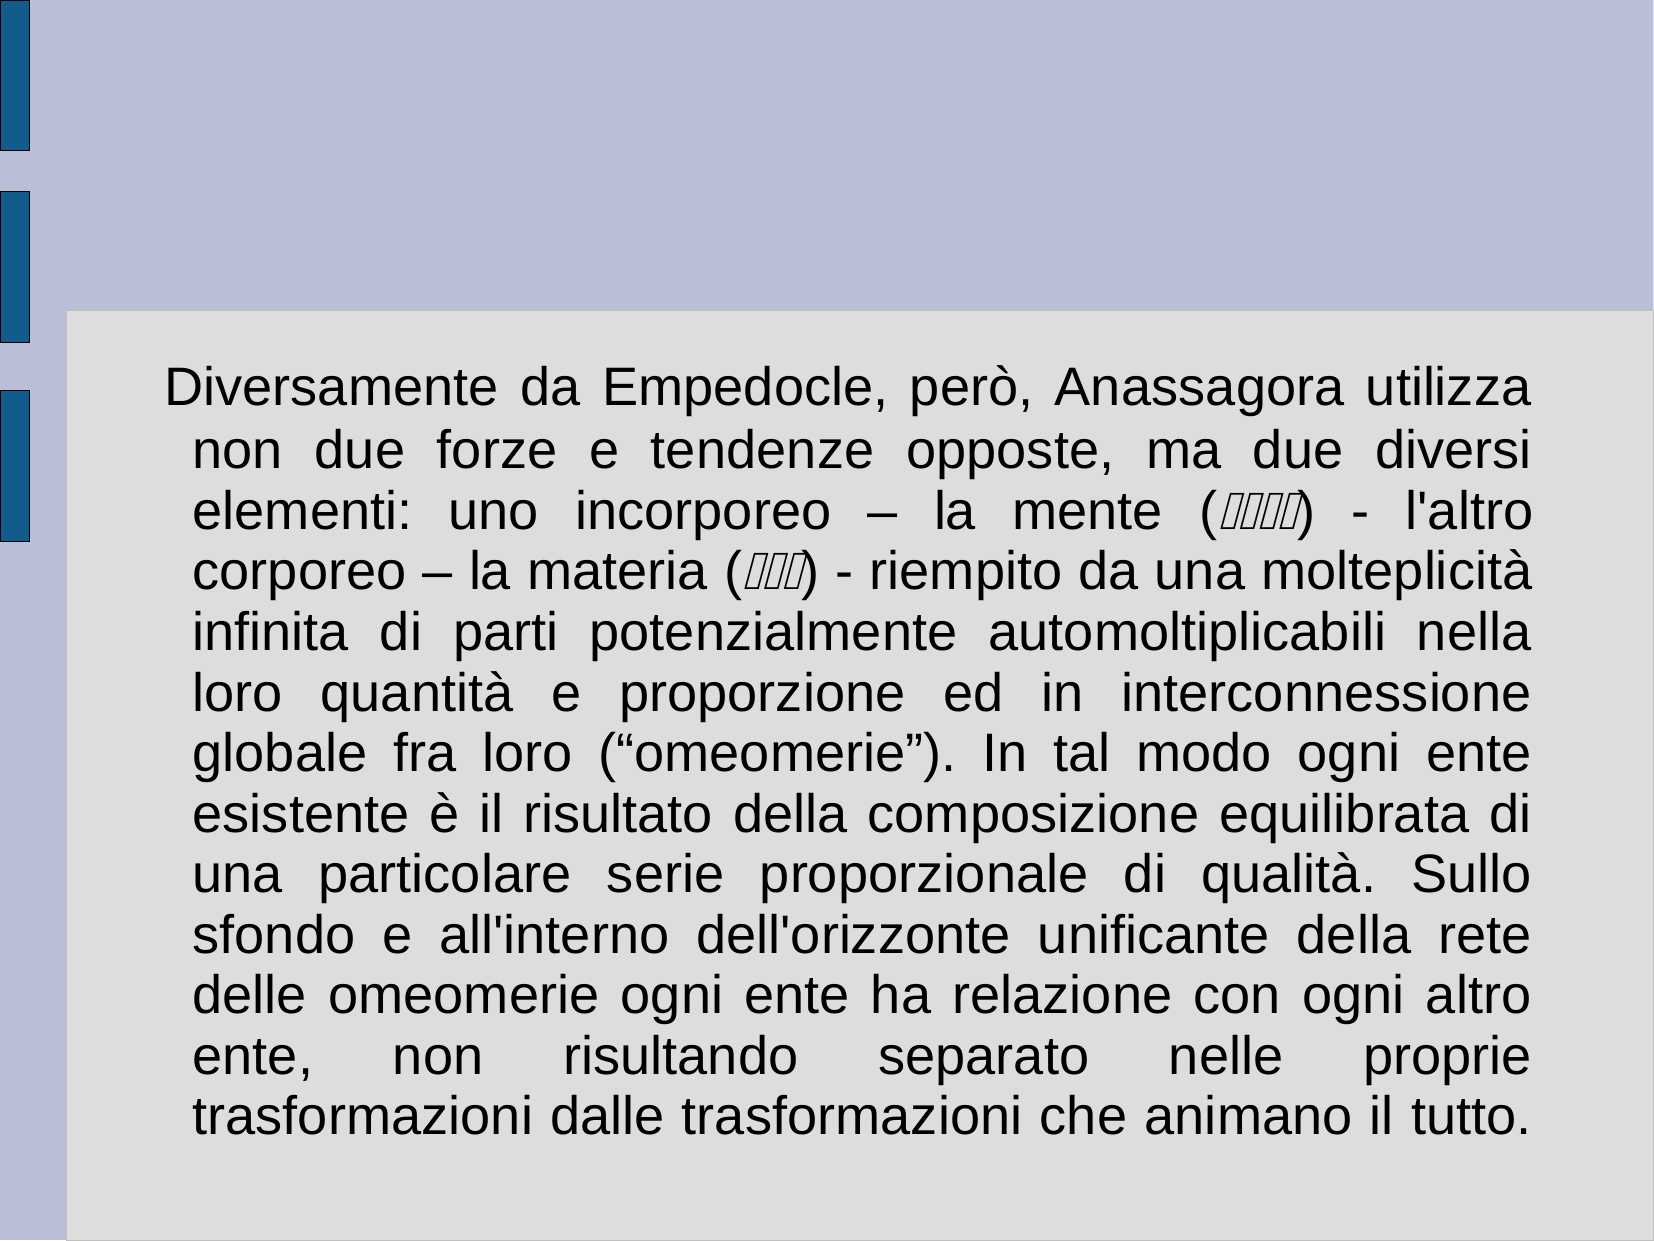

#
 Diversamente da Empedocle, però, Anassagora utilizza non due forze e tendenze opposte, ma due diversi elementi: uno incorporeo – la mente () - l'altro corporeo – la materia () - riempito da una molteplicità infinita di parti potenzialmente automoltiplicabili nella loro quantità e proporzione ed in interconnessione globale fra loro (“omeomerie”). In tal modo ogni ente esistente è il risultato della composizione equilibrata di una particolare serie proporzionale di qualità. Sullo sfondo e all'interno dell'orizzonte unificante della rete delle omeomerie ogni ente ha relazione con ogni altro ente, non risultando separato nelle proprie trasformazioni dalle trasformazioni che animano il tutto.